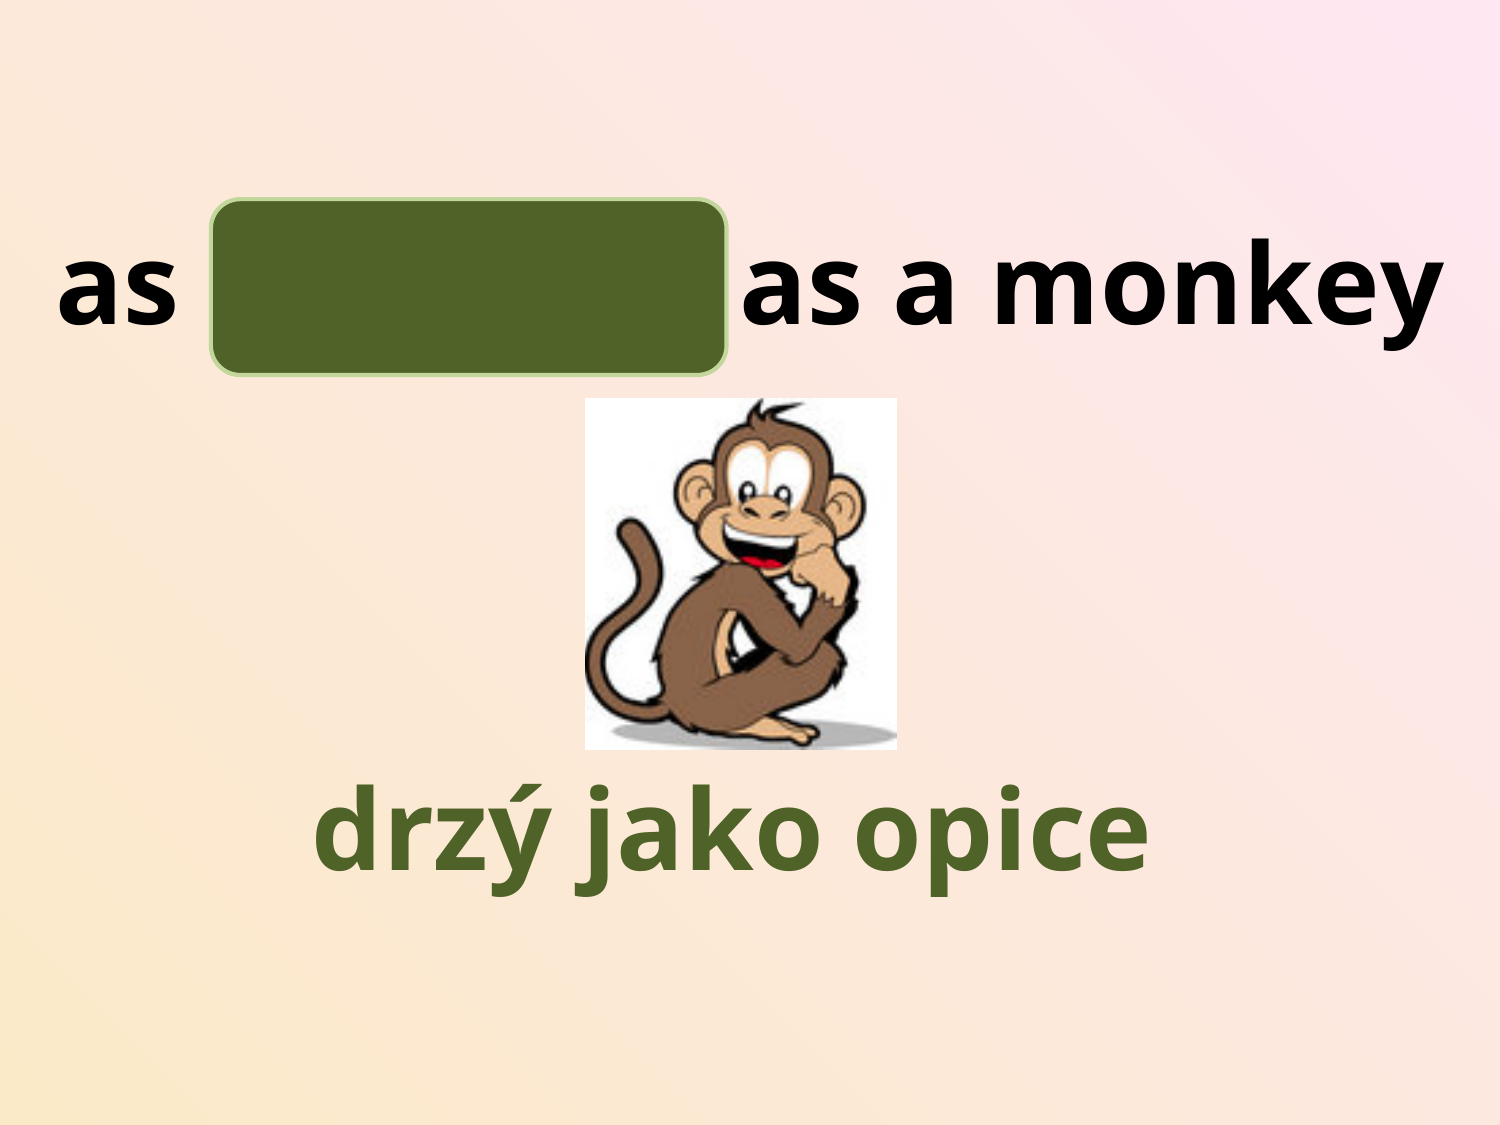

# as arrogant as a monkey
drzý jako opice